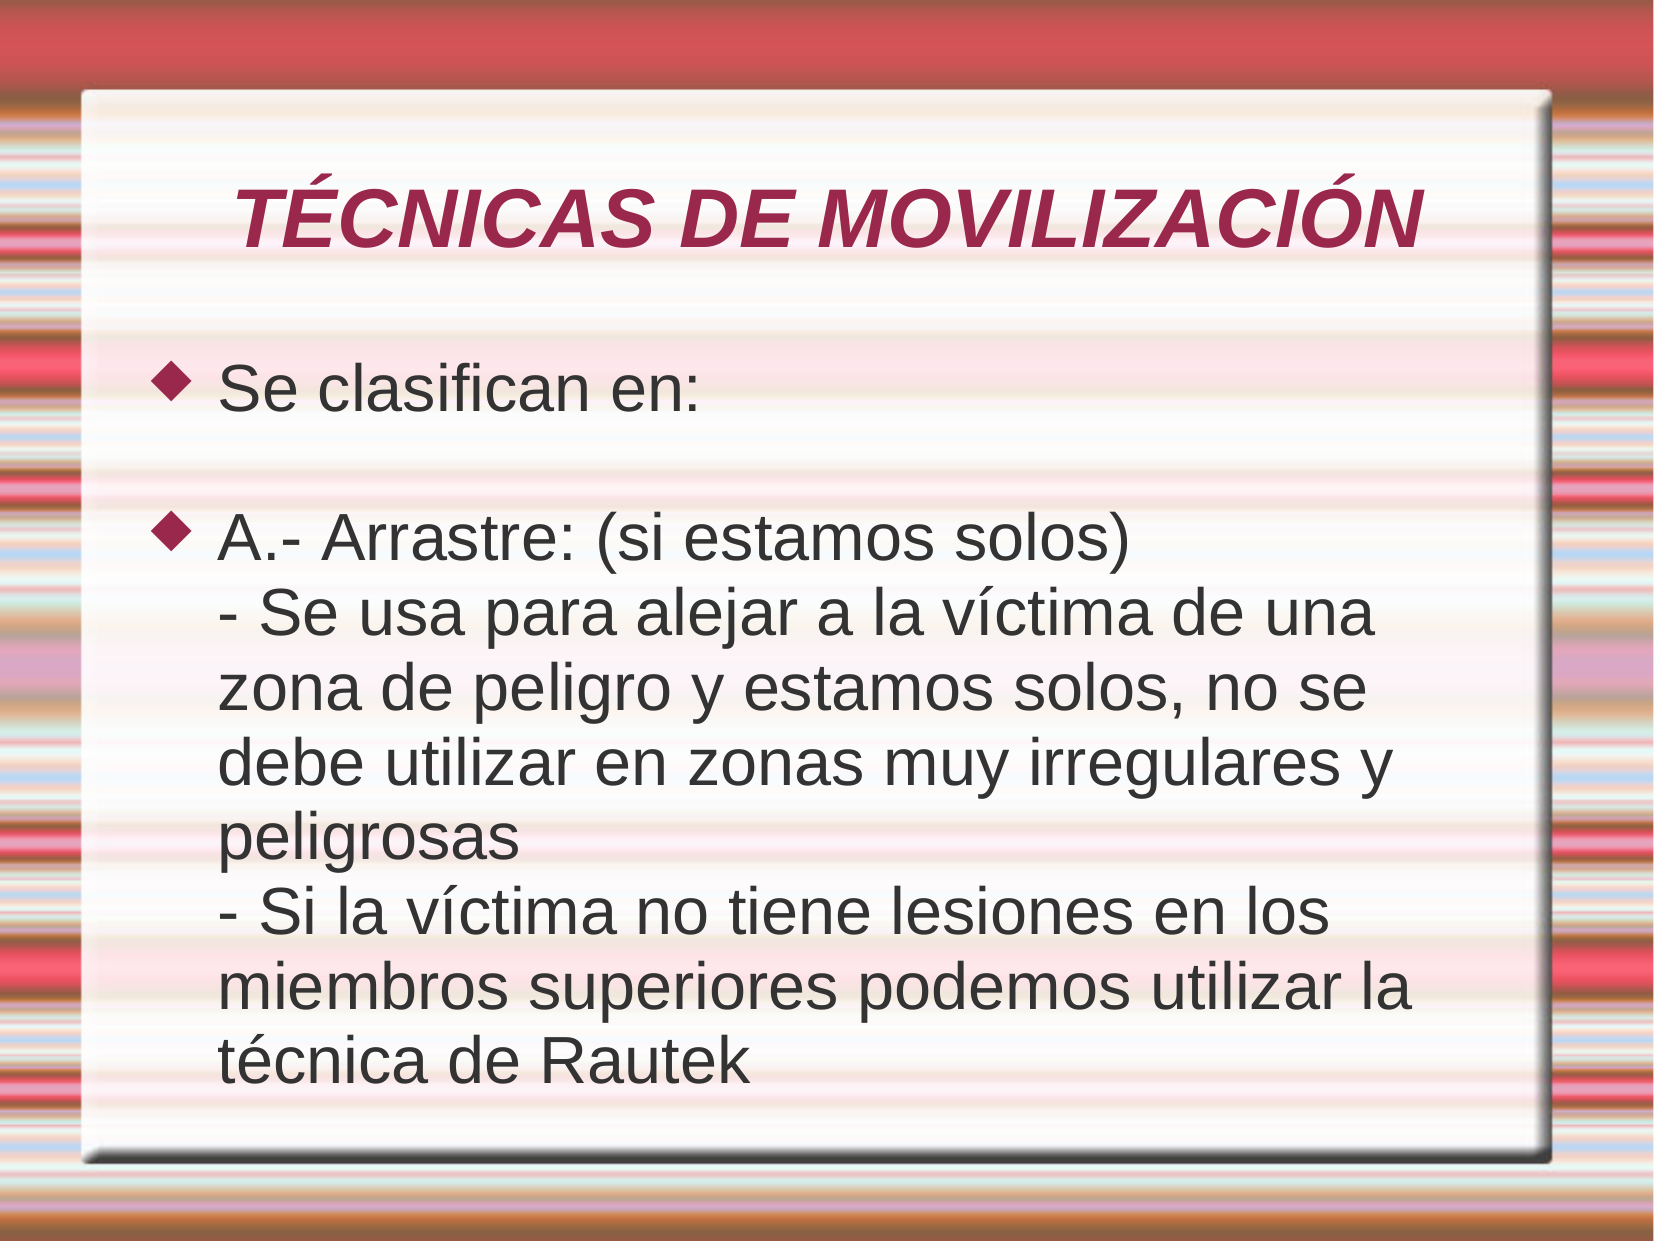

# TÉCNICAS DE MOVILIZACIÓN
Se clasifican en:
A.- Arrastre: (si estamos solos)
- Se usa para alejar a la víctima de una zona de peligro y estamos solos, no se debe utilizar en zonas muy irregulares y peligrosas
- Si la víctima no tiene lesiones en los miembros superiores podemos utilizar la técnica de Rautek